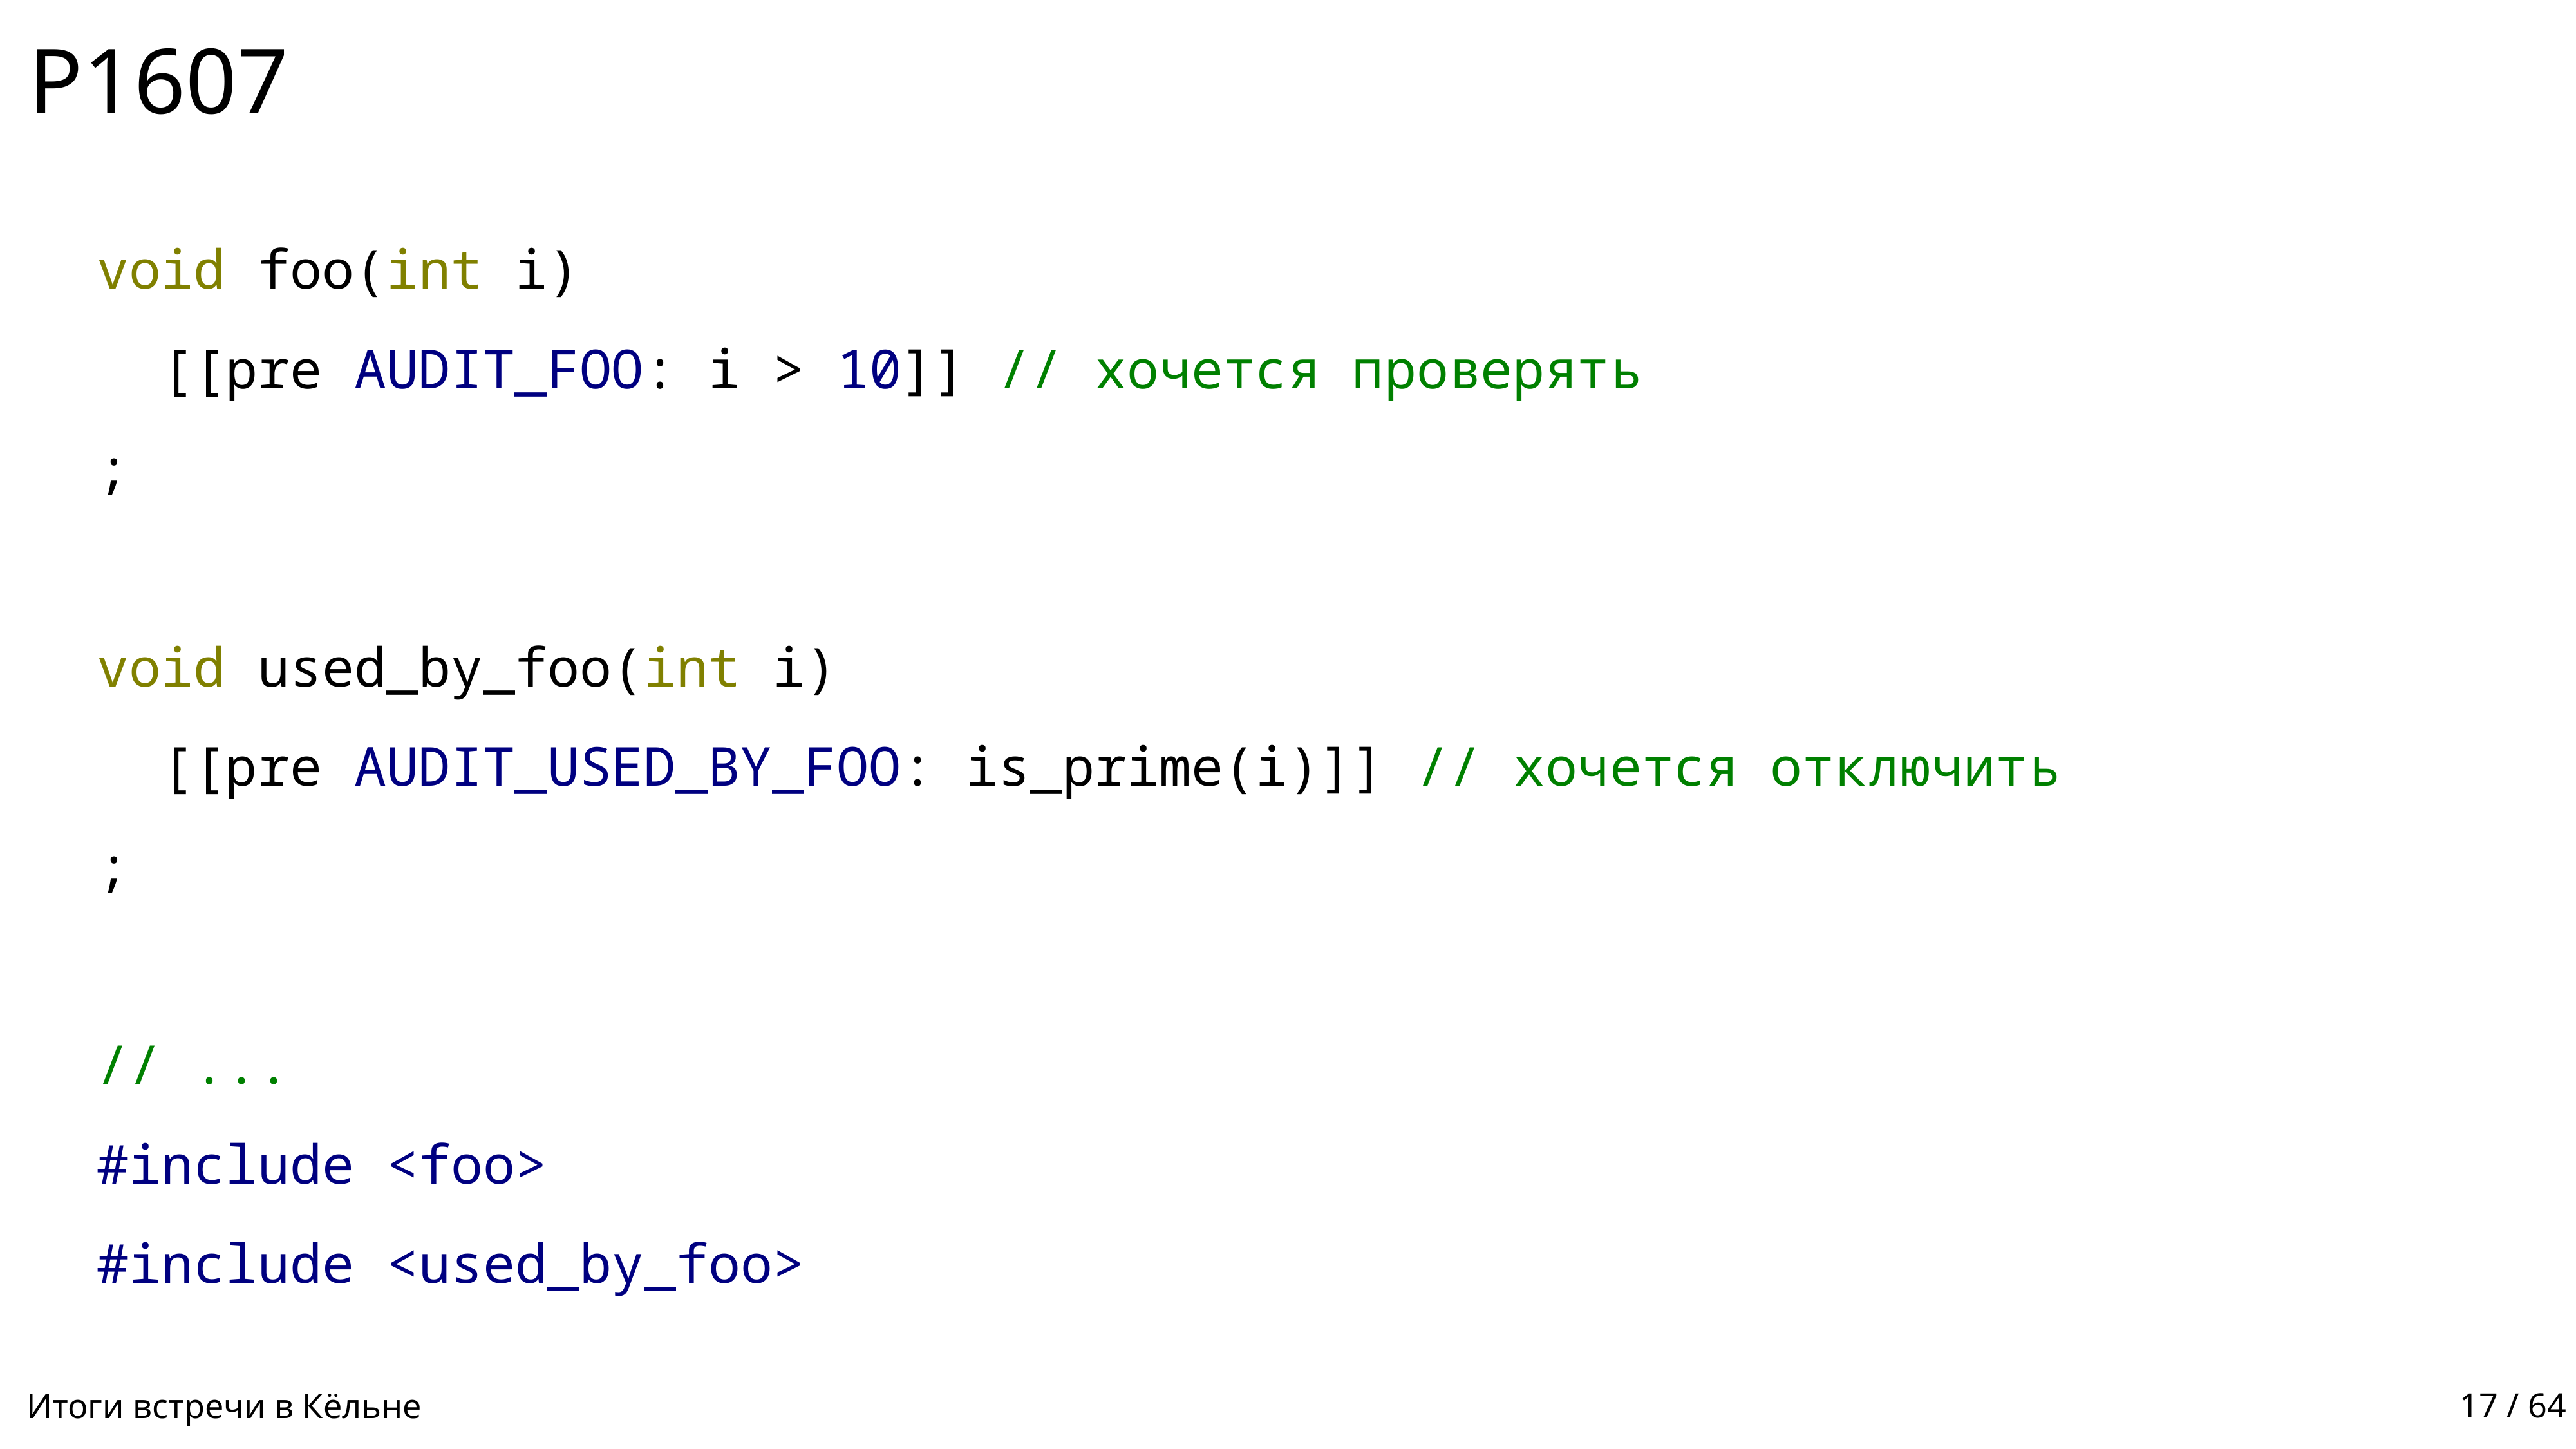

# P1607
void foo(int i)
 [[pre AUDIT_FOO: i > 10]] // хочется проверять
;
void used_by_foo(int i)
 [[pre AUDIT_USED_BY_FOO: is_prime(i)]] // хочется отключить
;
// ...
#include <foo>
#include <used_by_foo>
Итоги встречи в Кёльне